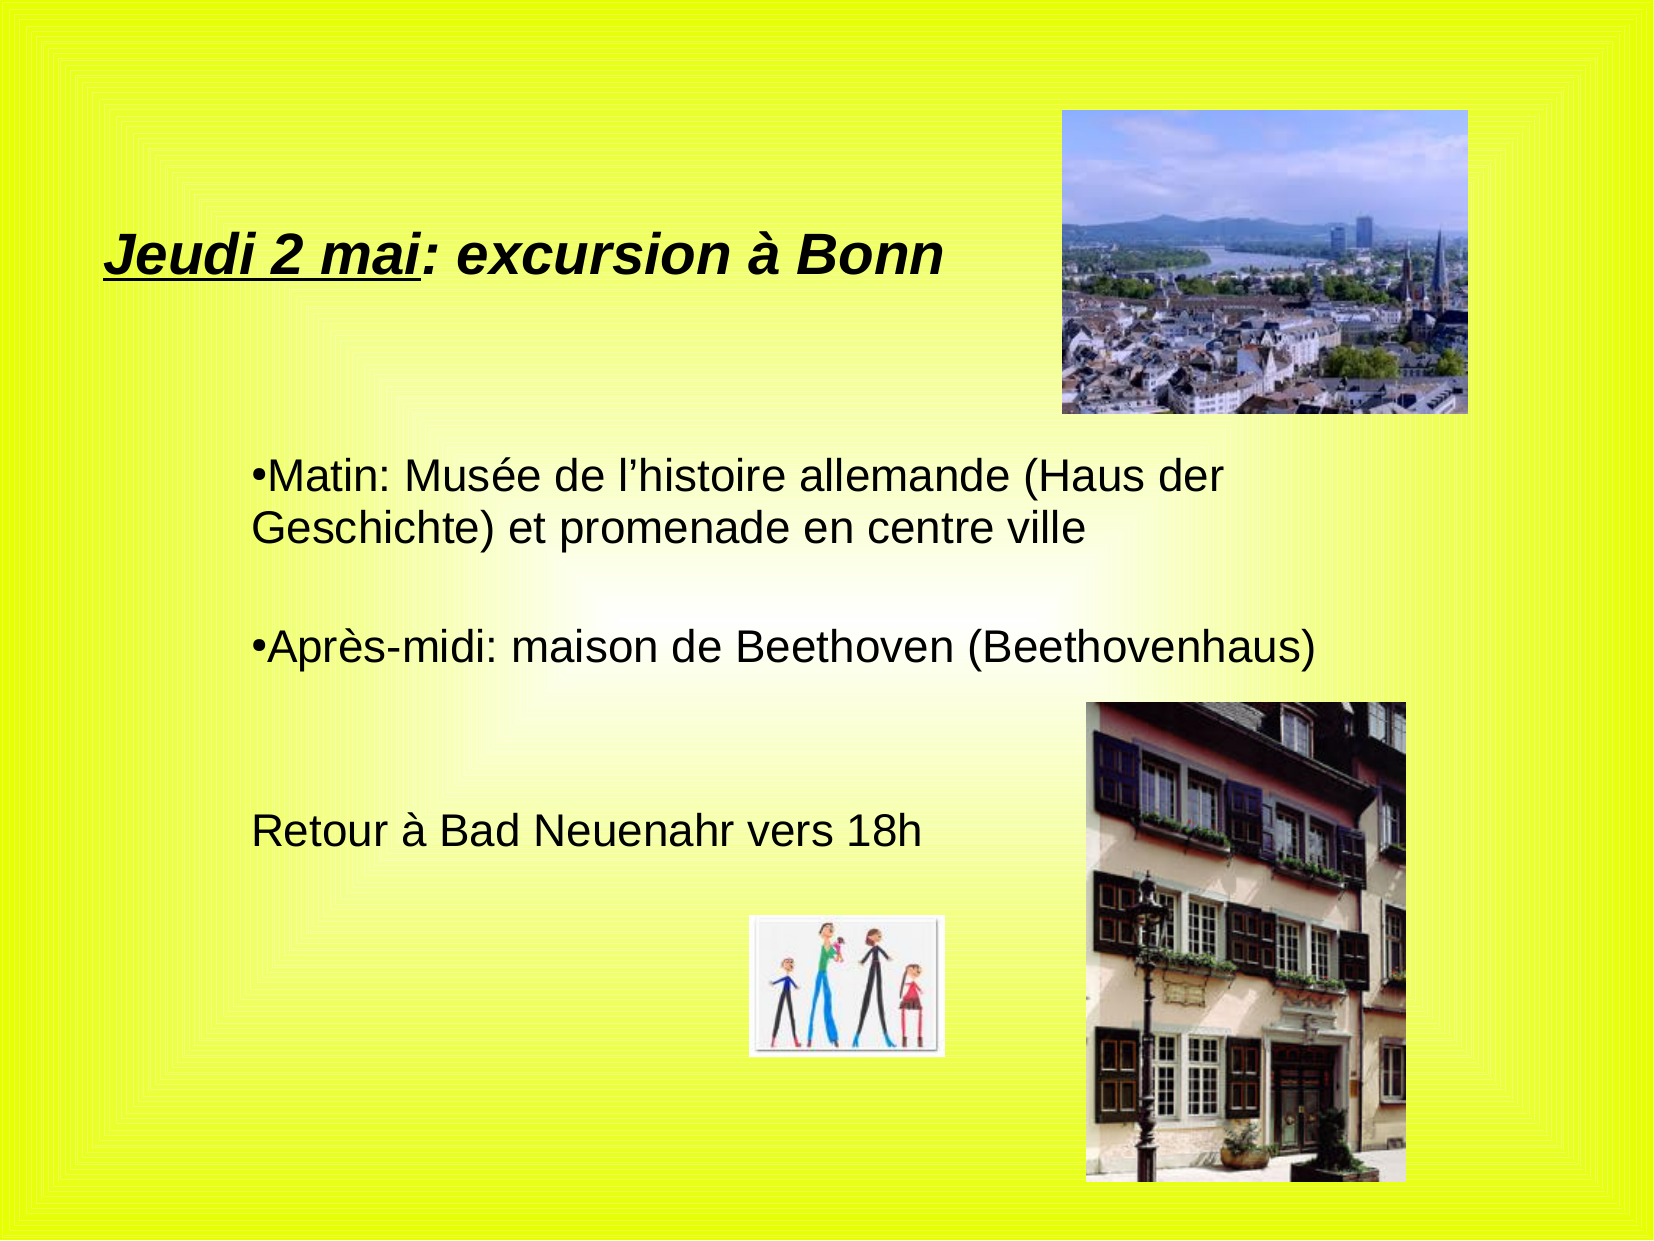

Jeudi 2 mai: excursion à Bonn
Matin: Musée de l’histoire allemande (Haus der Geschichte) et promenade en centre ville
Après-midi: maison de Beethoven (Beethovenhaus)
Retour à Bad Neuenahr vers 18h